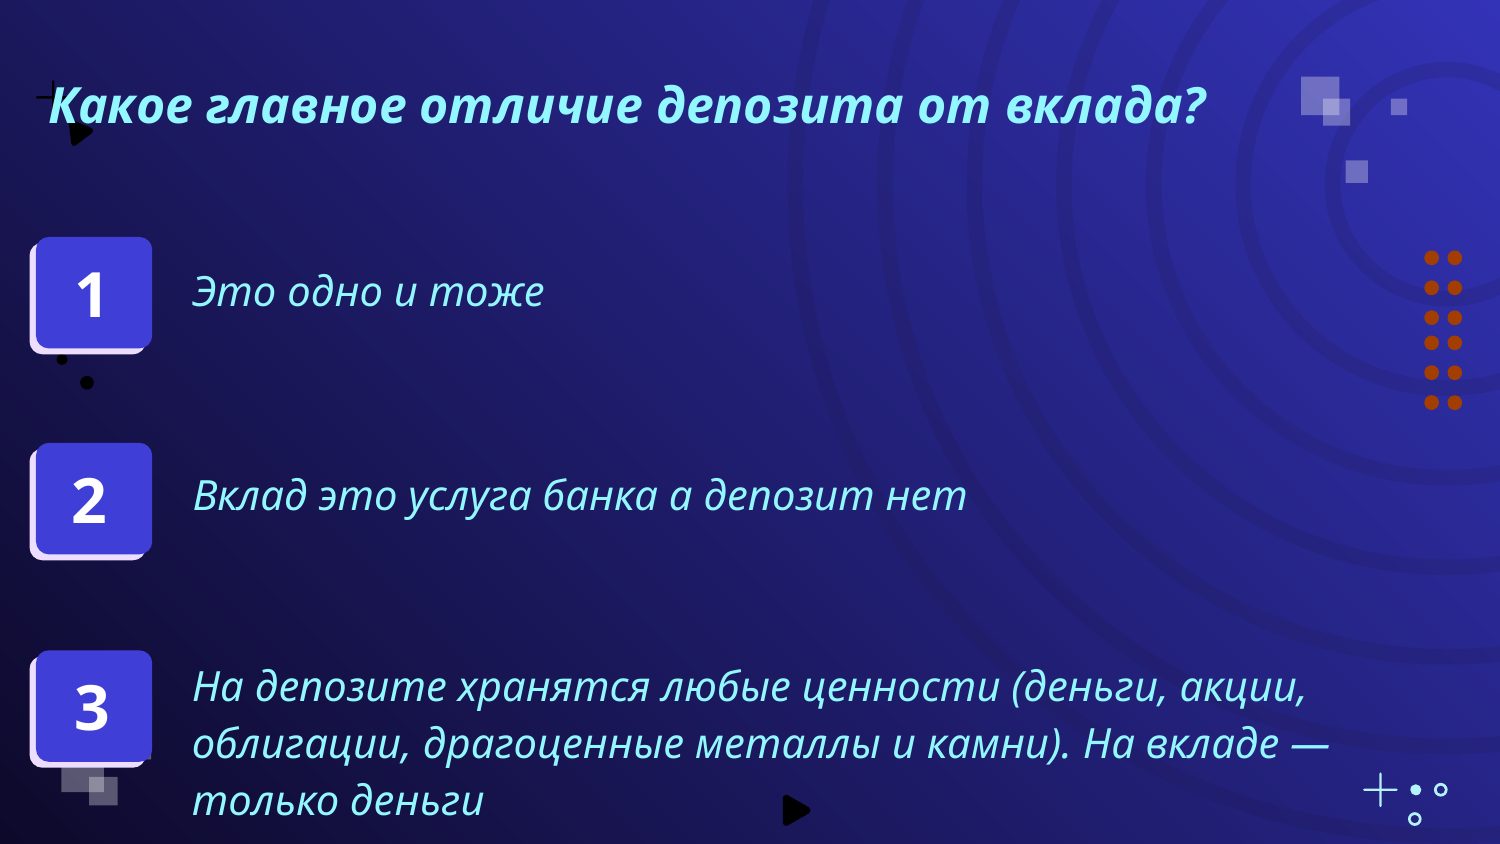

Какое главное отличие депозита от вклада?
Это одно и тоже
1
# Вклад это услуга банка а депозит нет
2
На депозите хранятся любые ценности (деньги, акции, облигации, драгоценные металлы и камни). На вкладе — только деньги
3